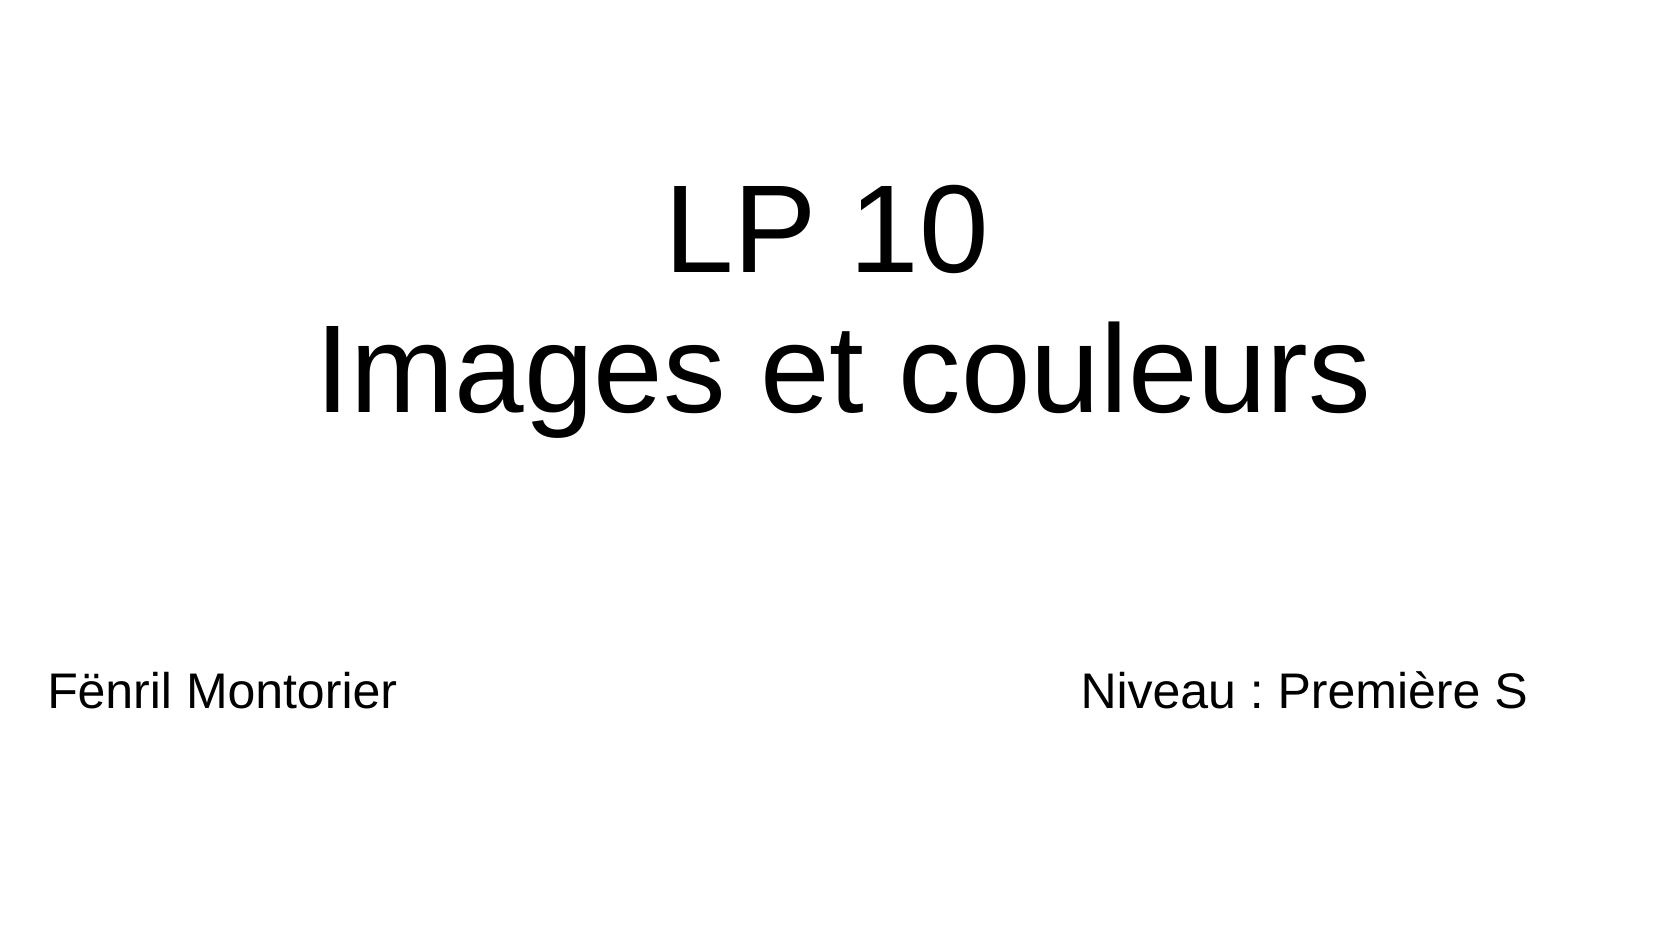

# LP 10 Images et couleurs
Fënril Montorier										Niveau : Première S